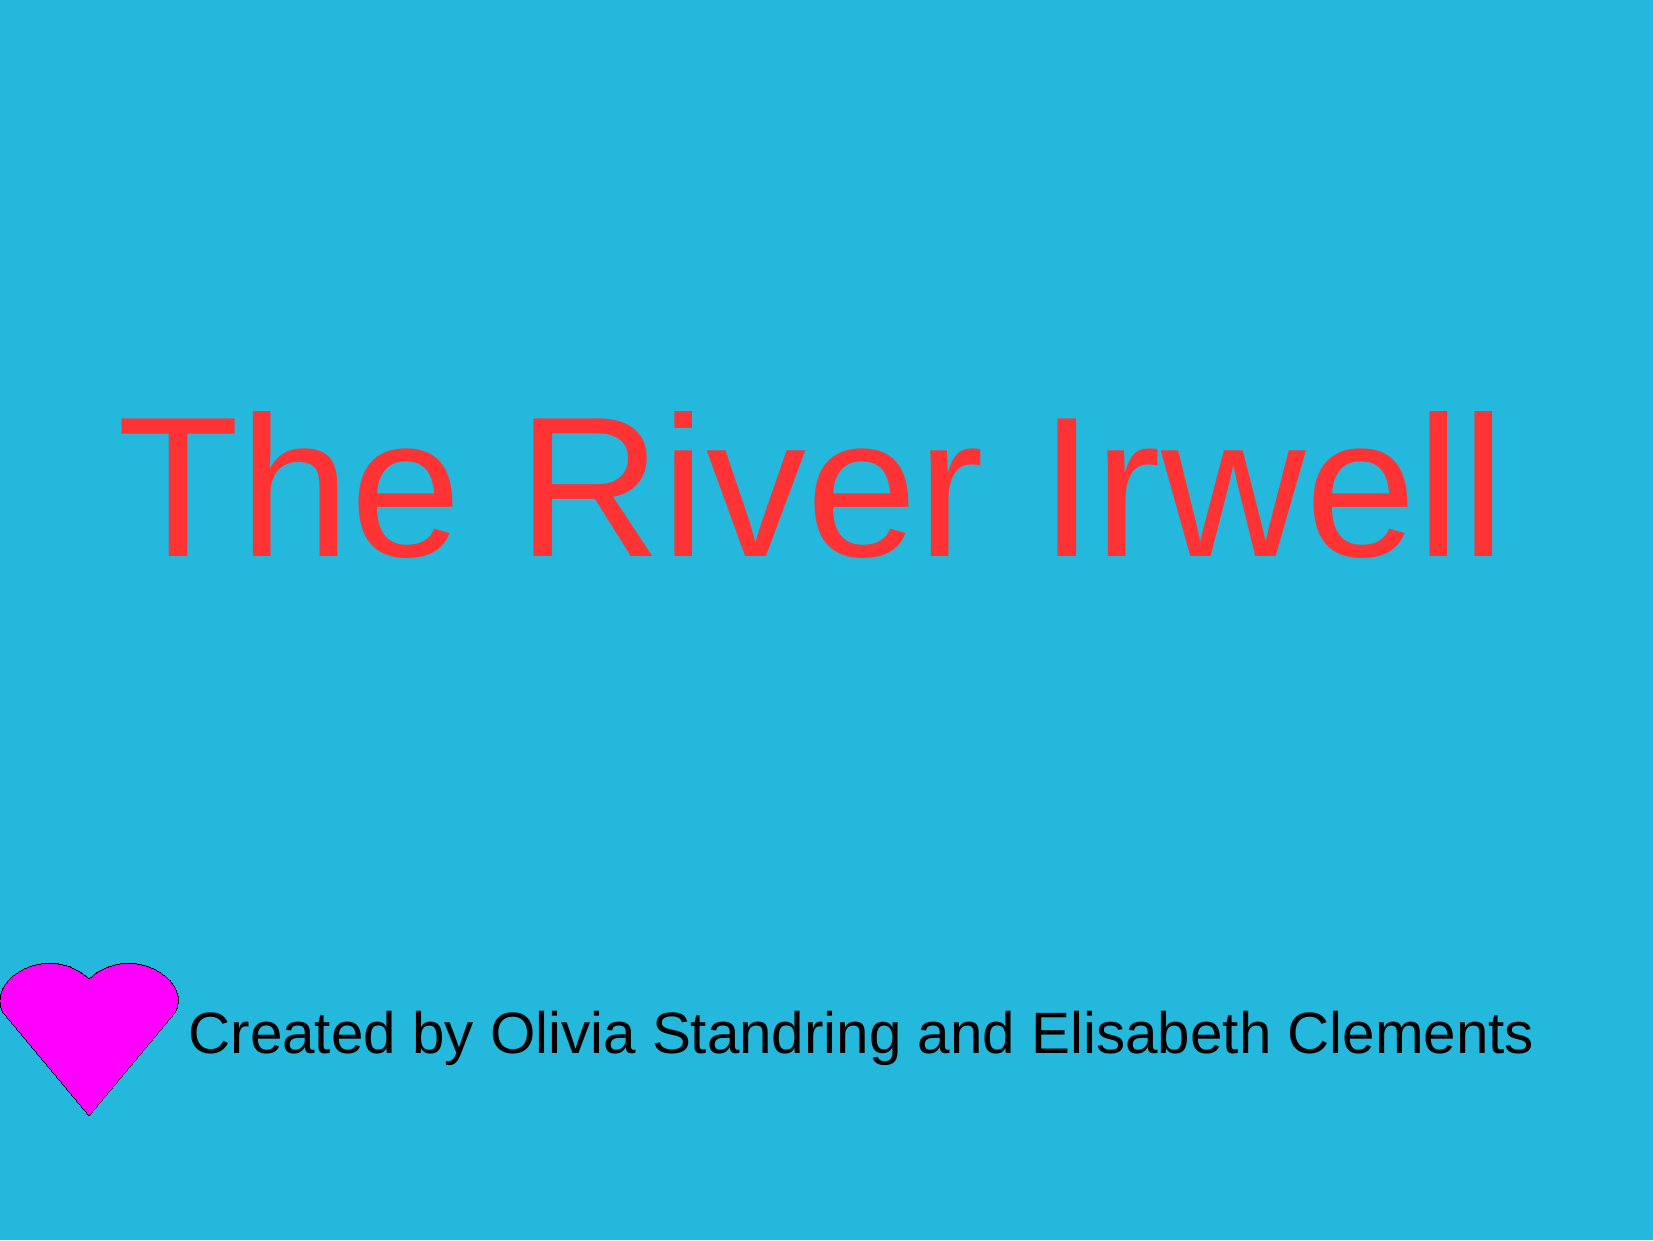

# The River Irwell
Created by Olivia Standring and Elisabeth Clements